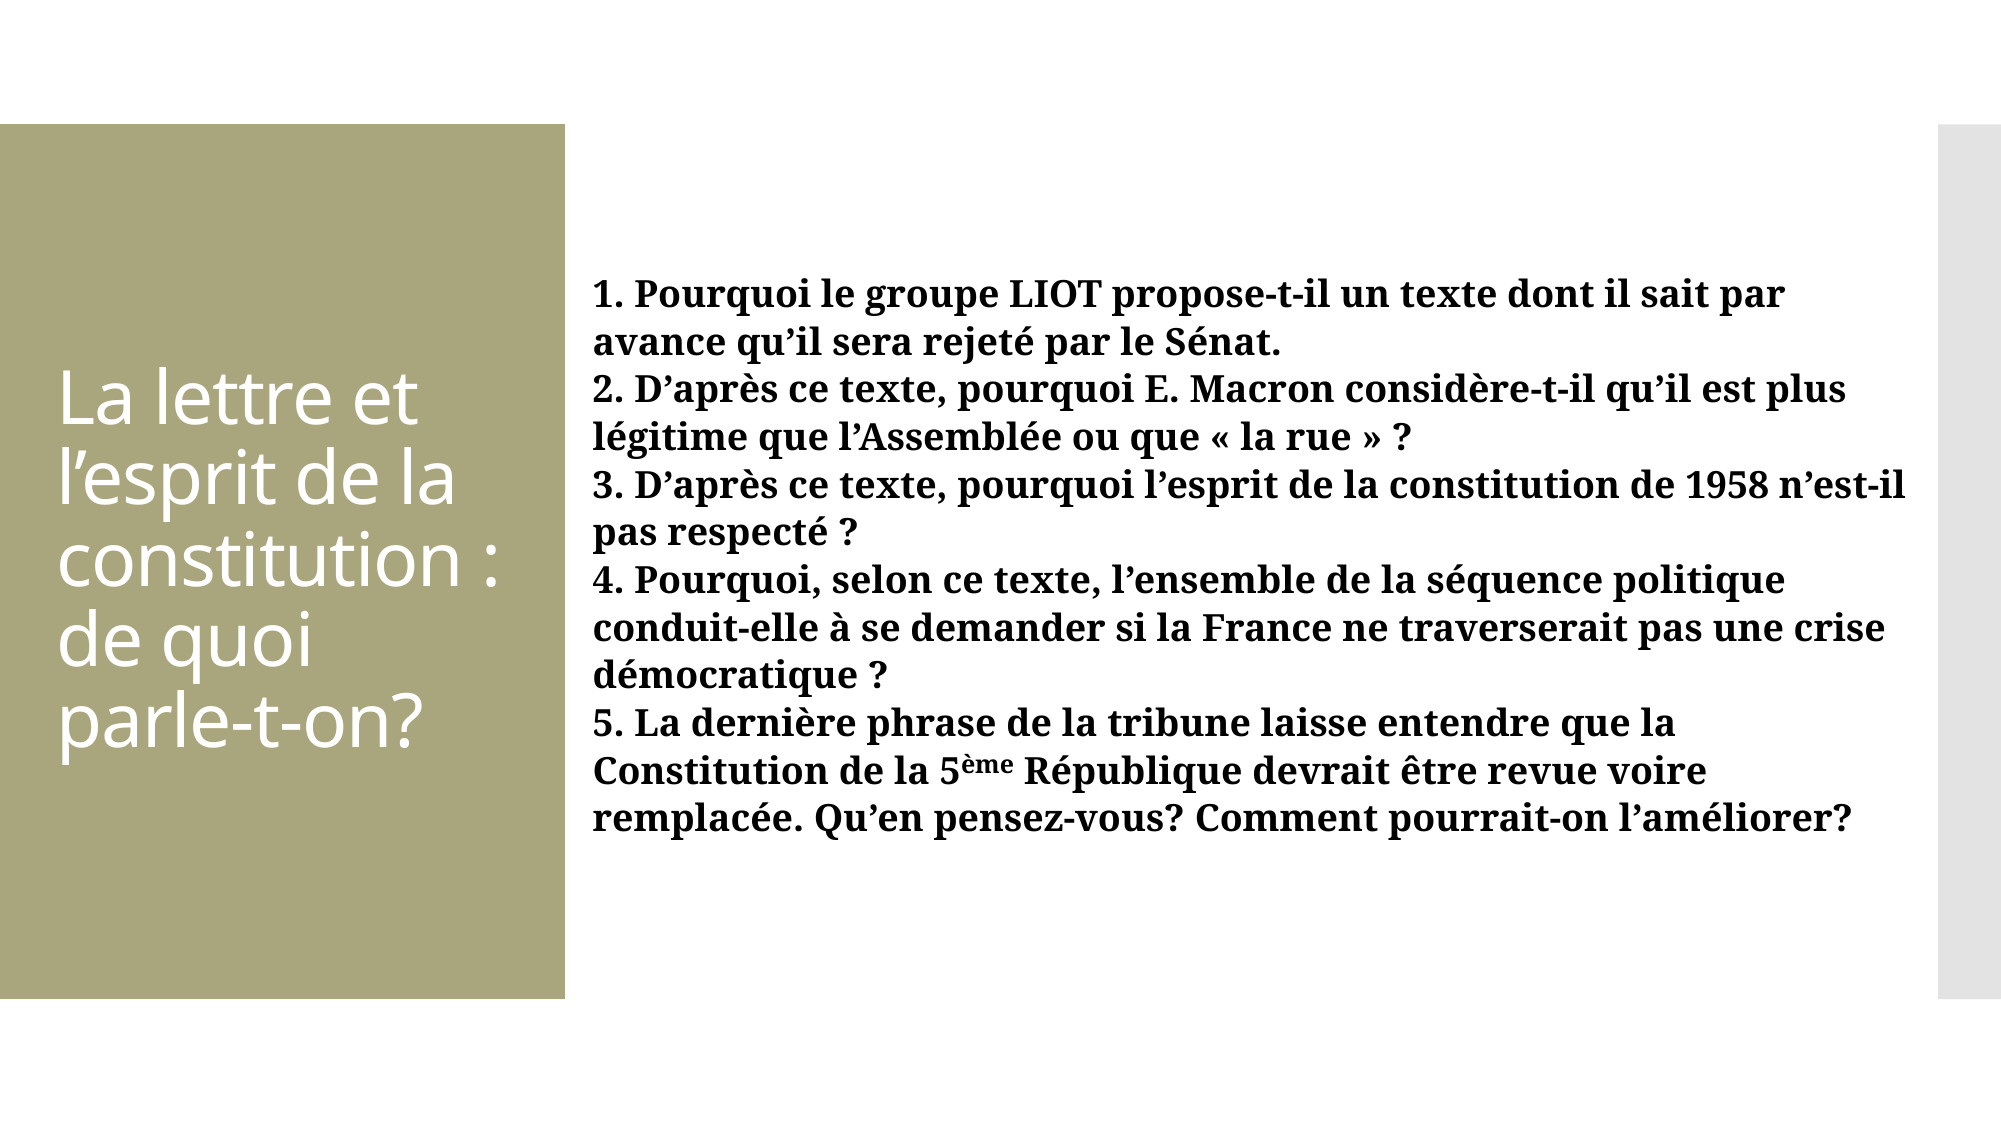

1. Pourquoi le groupe LIOT propose-t-il un texte dont il sait par avance qu’il sera rejeté par le Sénat.
2. D’après ce texte, pourquoi E. Macron considère-t-il qu’il est plus légitime que l’Assemblée ou que « la rue » ?
3. D’après ce texte, pourquoi l’esprit de la constitution de 1958 n’est-il pas respecté ?
4. Pourquoi, selon ce texte, l’ensemble de la séquence politique conduit-elle à se demander si la France ne traverserait pas une crise démocratique ?
5. La dernière phrase de la tribune laisse entendre que la Constitution de la 5ème République devrait être revue voire remplacée. Qu’en pensez-vous? Comment pourrait-on l’améliorer?
# La lettre et l’esprit de la constitution : de quoi parle-t-on?